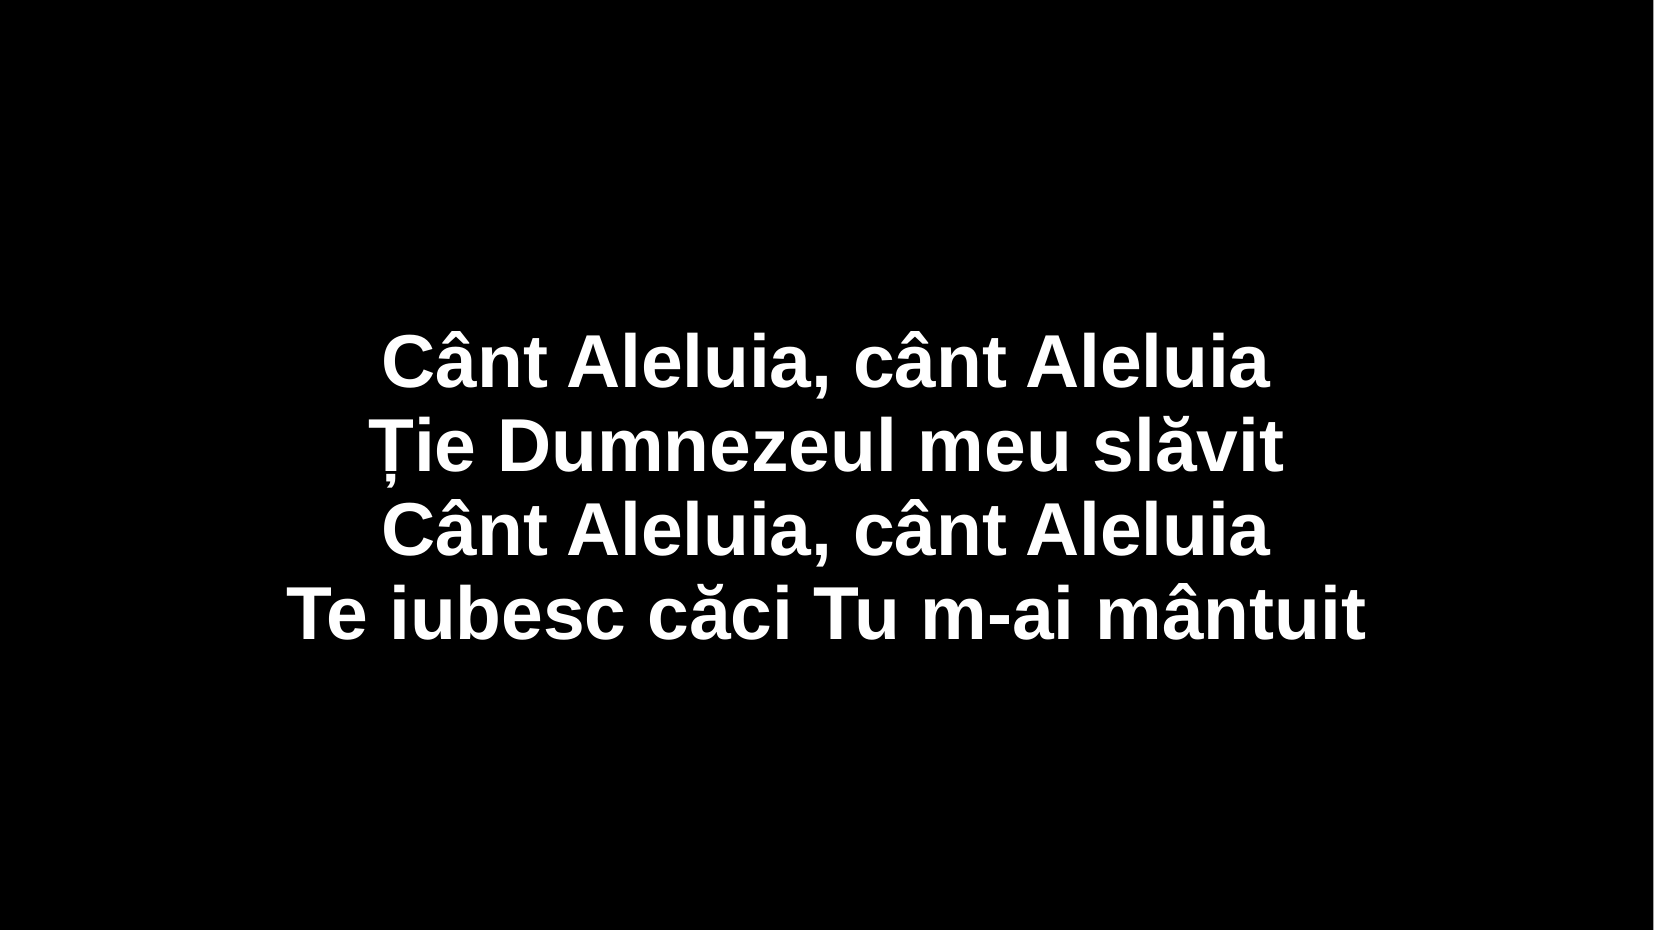

# Cânt Aleluia, cânt Aleluia
Ție Dumnezeul meu slăvit
Cânt Aleluia, cânt Aleluia
Te iubesc căci Tu m-ai mântuit